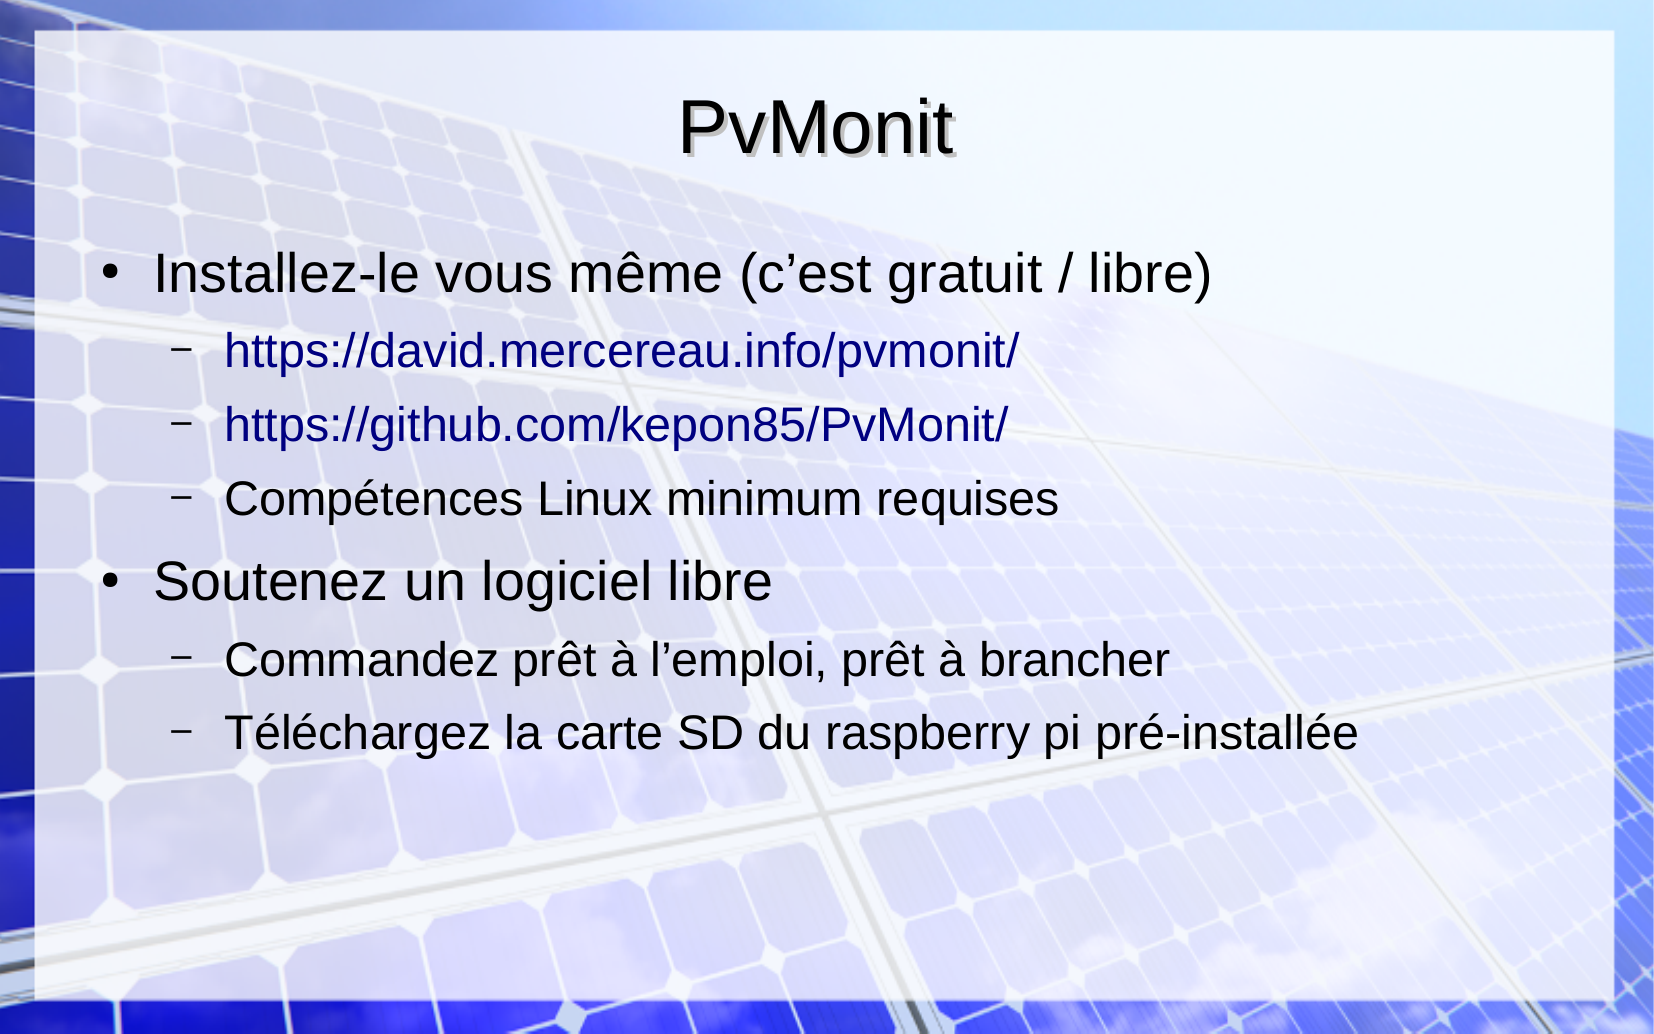

# PvMonit
Installez-le vous même (c’est gratuit / libre)
https://david.mercereau.info/pvmonit/
https://github.com/kepon85/PvMonit/
Compétences Linux minimum requises
Soutenez un logiciel libre
Commandez prêt à l’emploi, prêt à brancher
Téléchargez la carte SD du raspberry pi pré-installée